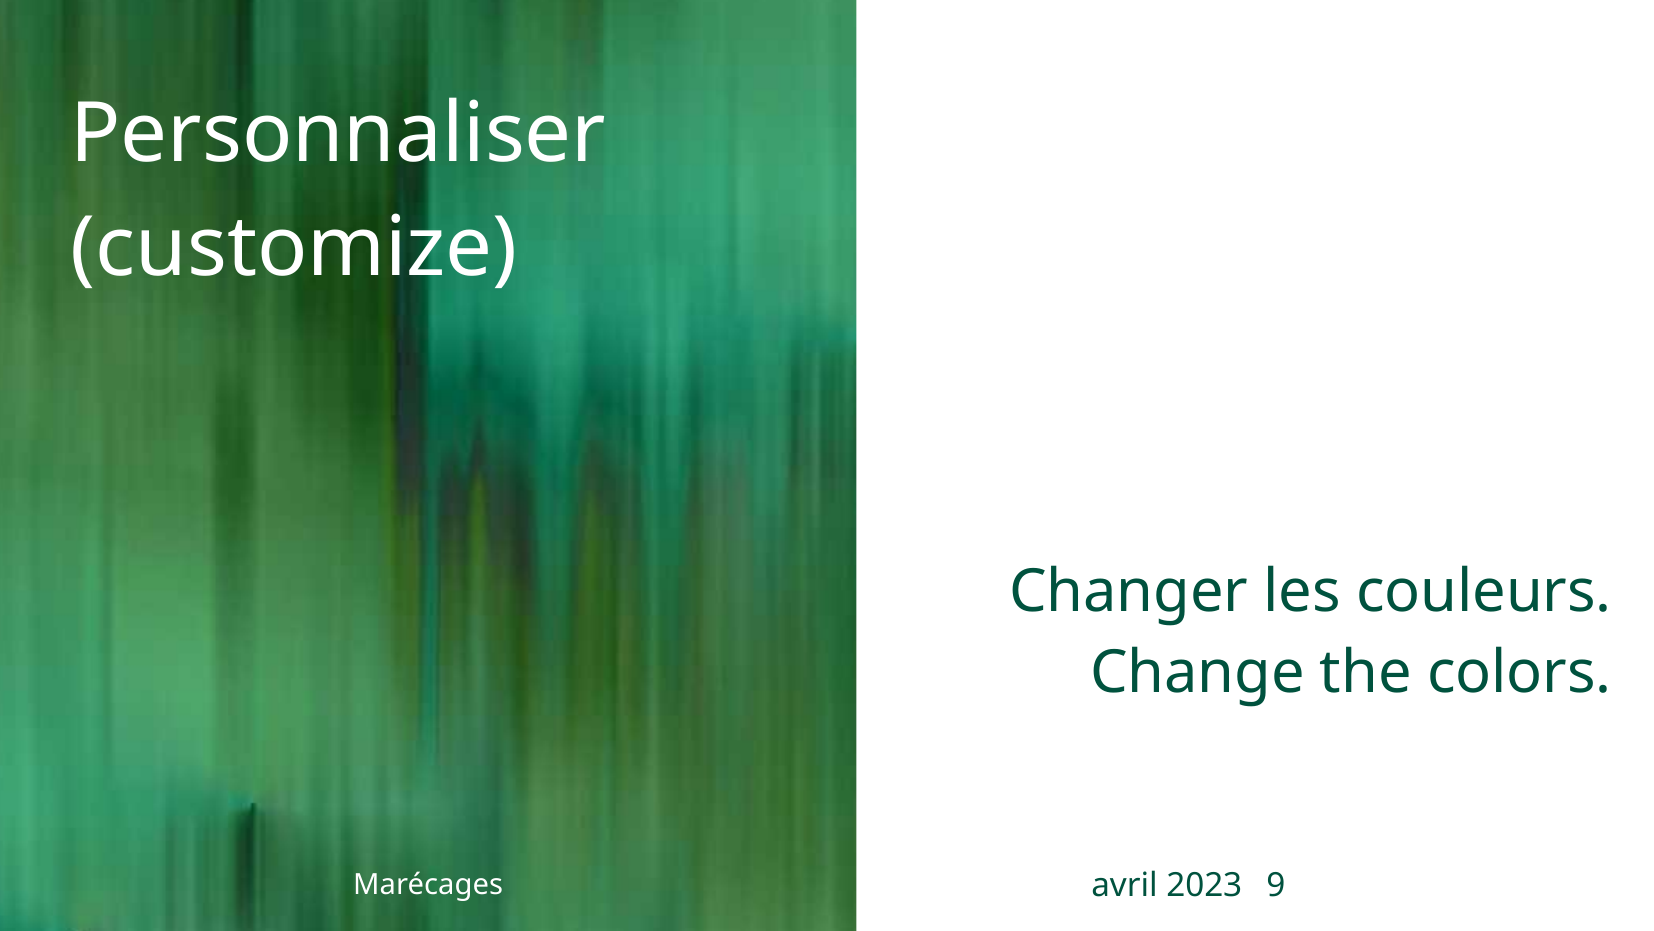

# Personnaliser (customize)
Changer les couleurs.
Change the colors.
Marécages
9
avril 2023